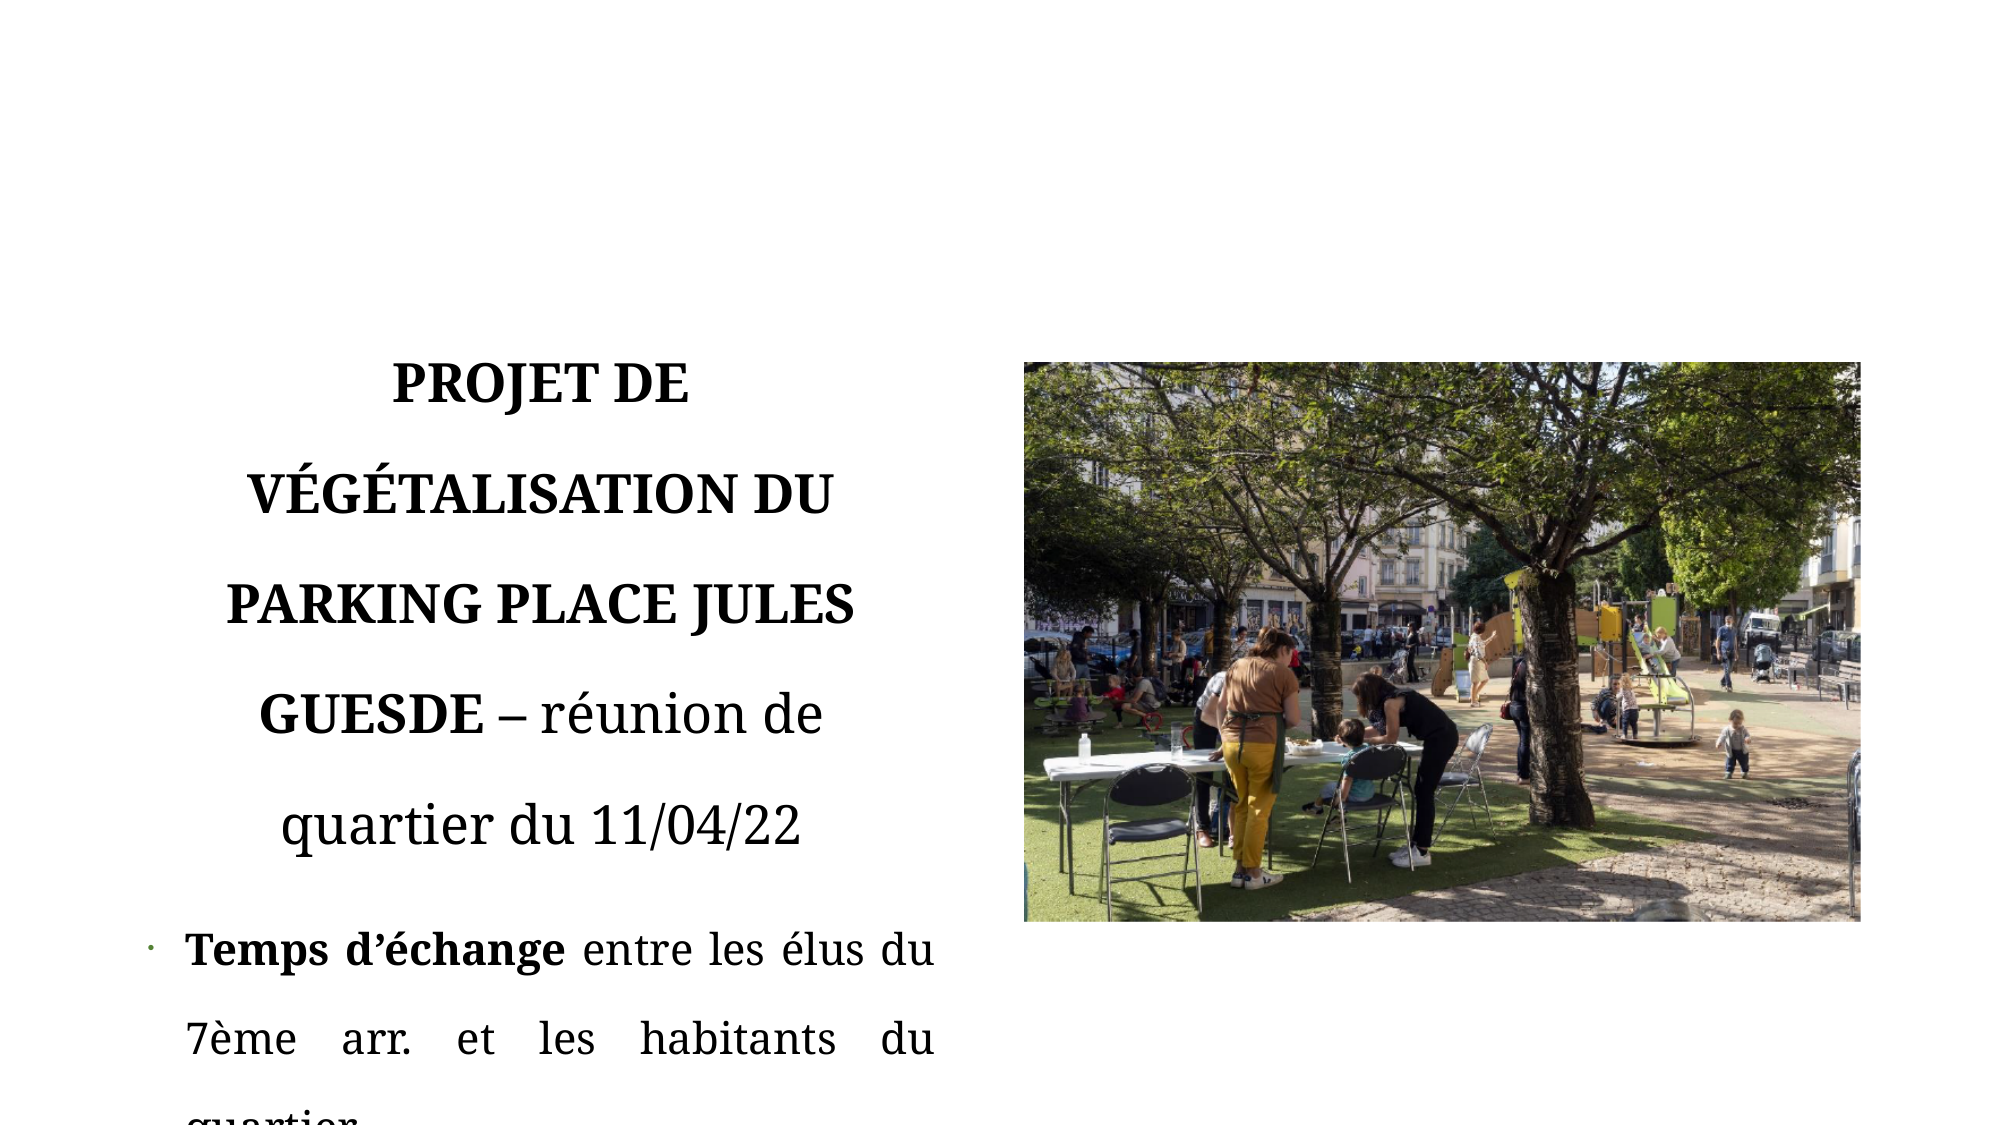

# PROJET DE VÉGÉTALISATION DU PARKING PLACE JULES GUESDE – réunion de quartier du 11/04/22
Temps d’échange entre les élus du 7ème arr. et les habitants du quartier.
Ateliers participatifs pour l’élaboration du projet.
-> Le CIL n’a pas été convié à cette réunion.